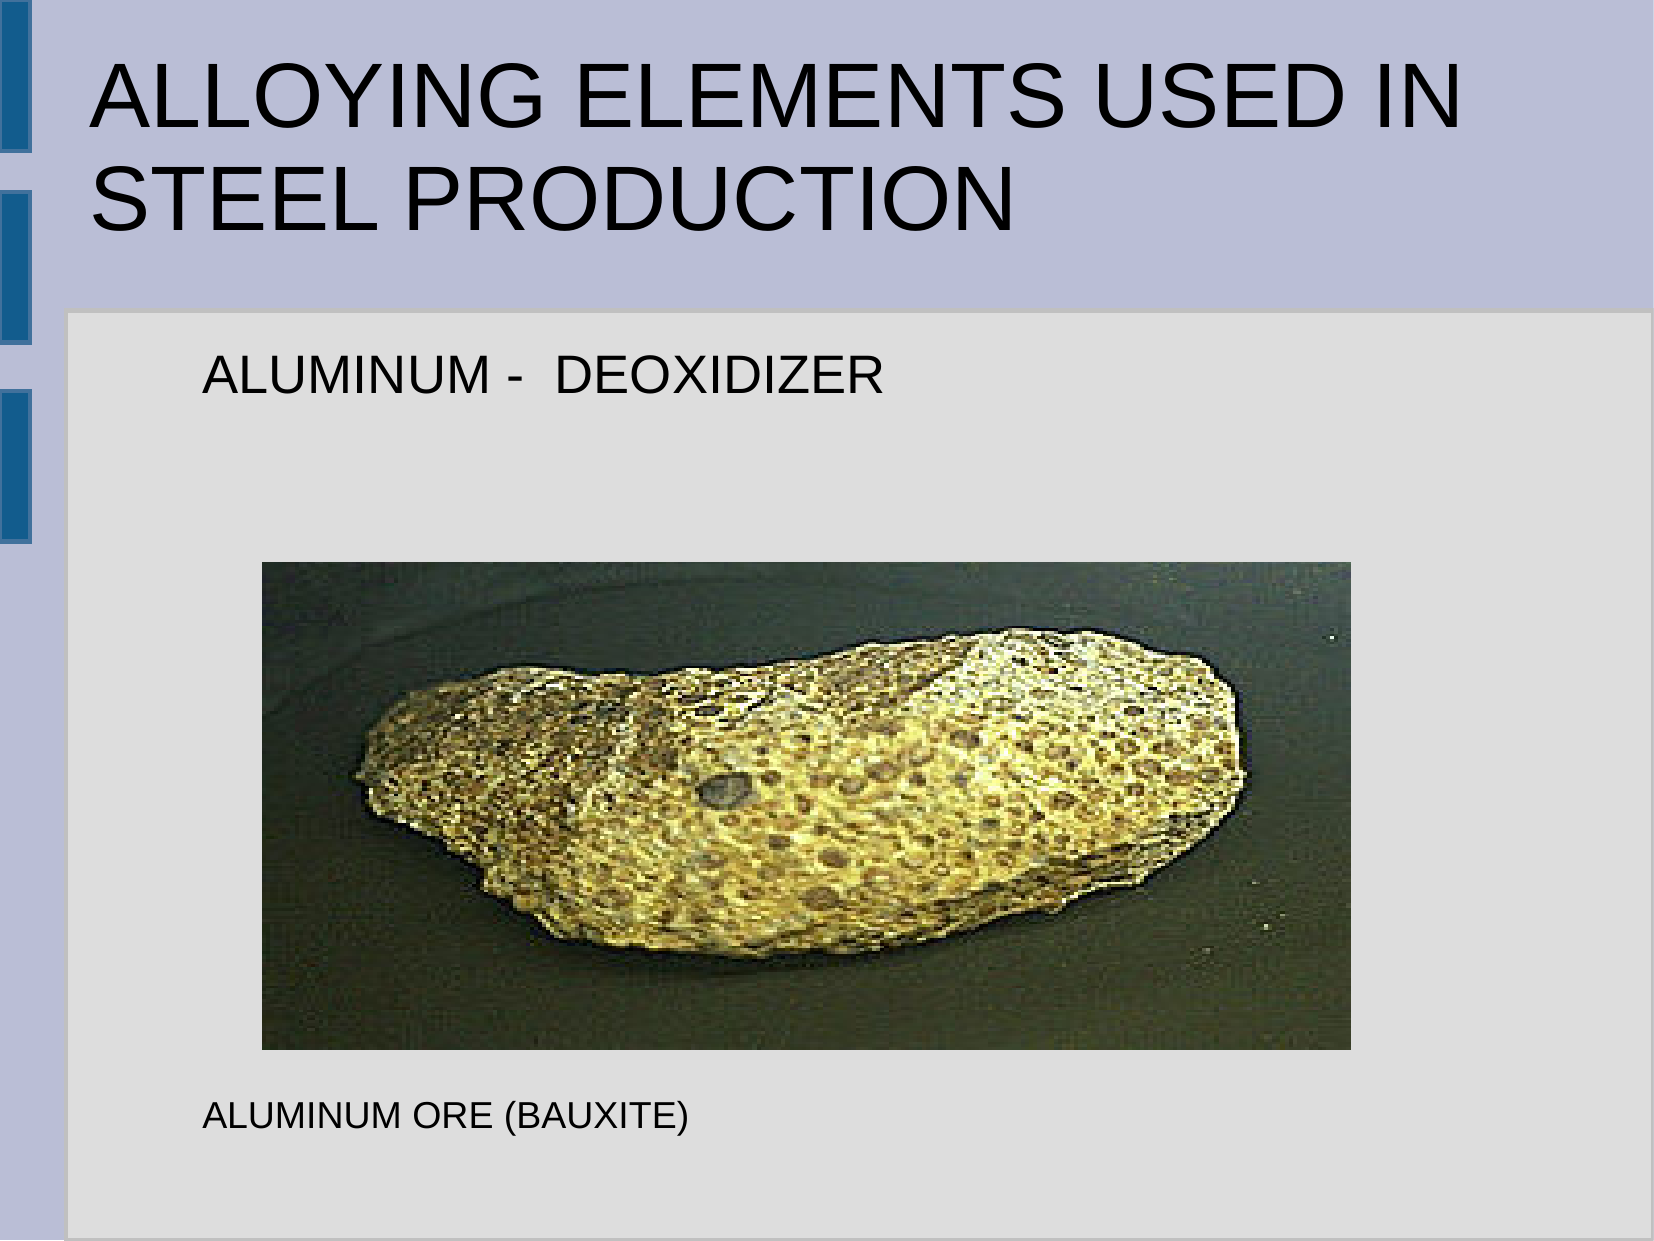

ALLOYING ELEMENTS USED IN STEEL PRODUCTION
ALUMINUM - DEOXIDIZER
ALUMINUM ORE (BAUXITE)